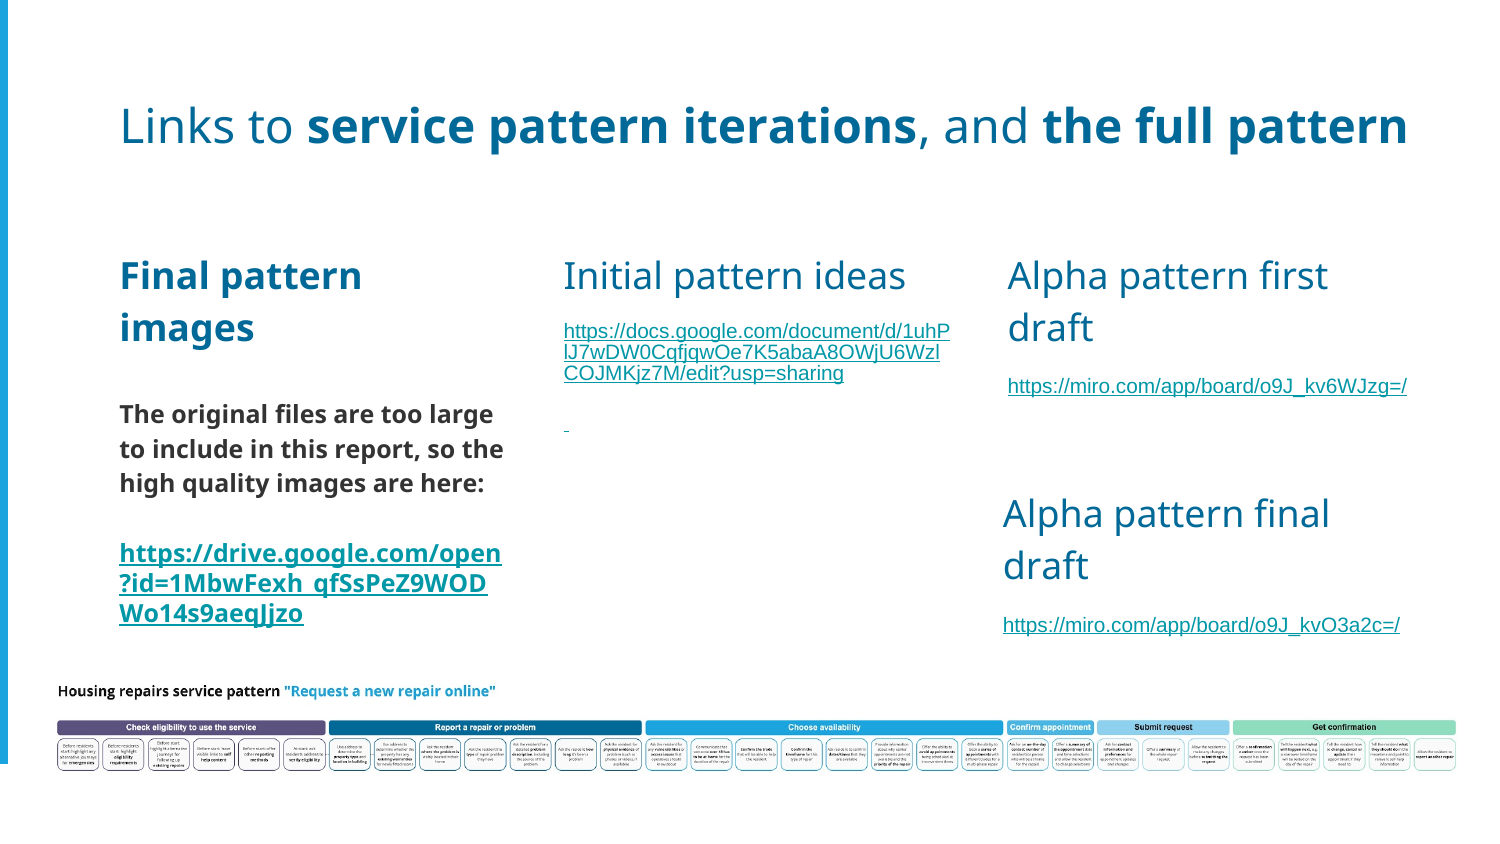

# Links to service pattern iterations, and the full pattern
Final pattern images
The original files are too large to include in this report, so the high quality images are here:
https://drive.google.com/open?id=1MbwFexh_qfSsPeZ9WODWo14s9aeqJjzo
Initial pattern ideas
https://docs.google.com/document/d/1uhPlJ7wDW0CqfjqwOe7K5abaA8OWjU6WzlCOJMKjz7M/edit?usp=sharing
Alpha pattern first draft
https://miro.com/app/board/o9J_kv6WJzg=/
Alpha pattern final draft
https://miro.com/app/board/o9J_kvO3a2c=/